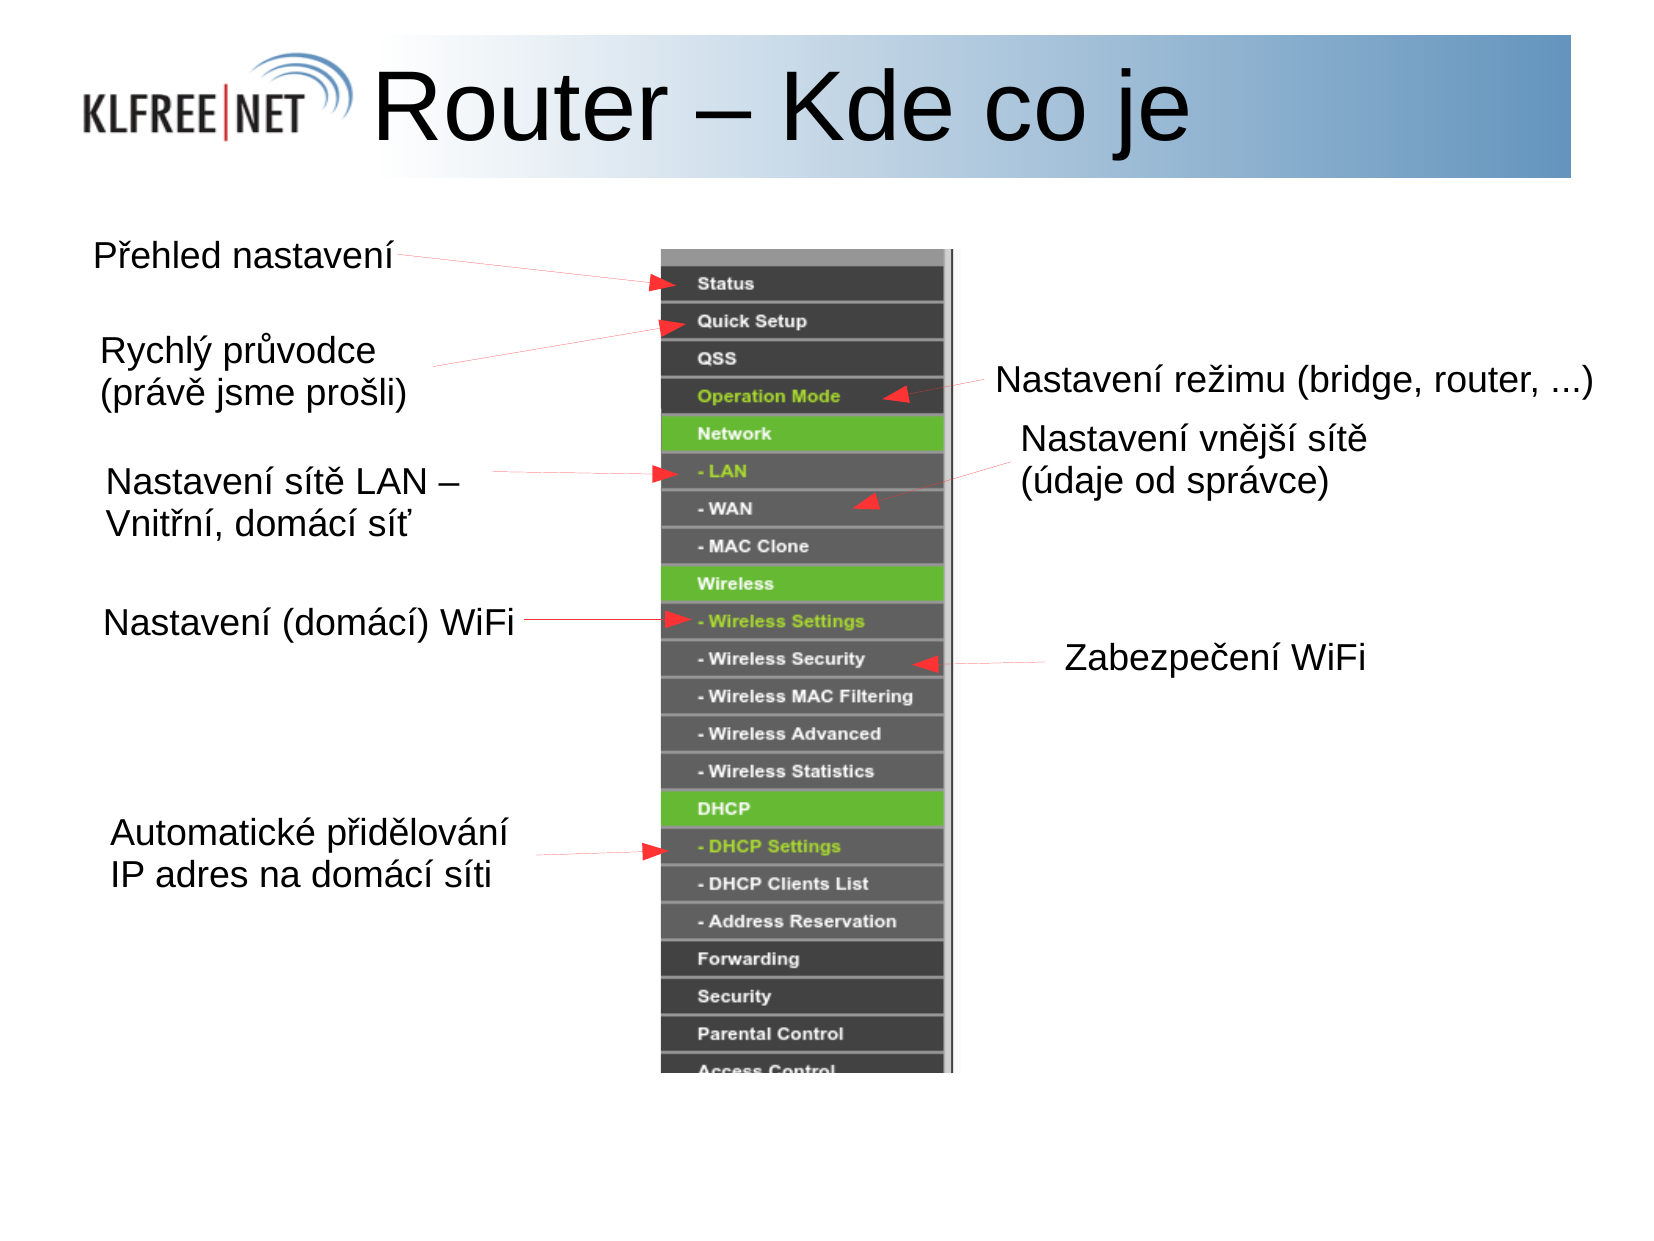

# Router – Kde co je
Přehled nastavení
Rychlý průvodce
(právě jsme prošli)
Nastavení režimu (bridge, router, ...)
Nastavení vnější sítě
(údaje od správce)
Nastavení sítě LAN –
Vnitřní, domácí síť
Nastavení (domácí) WiFi
Zabezpečení WiFi
Automatické přidělování
IP adres na domácí síti